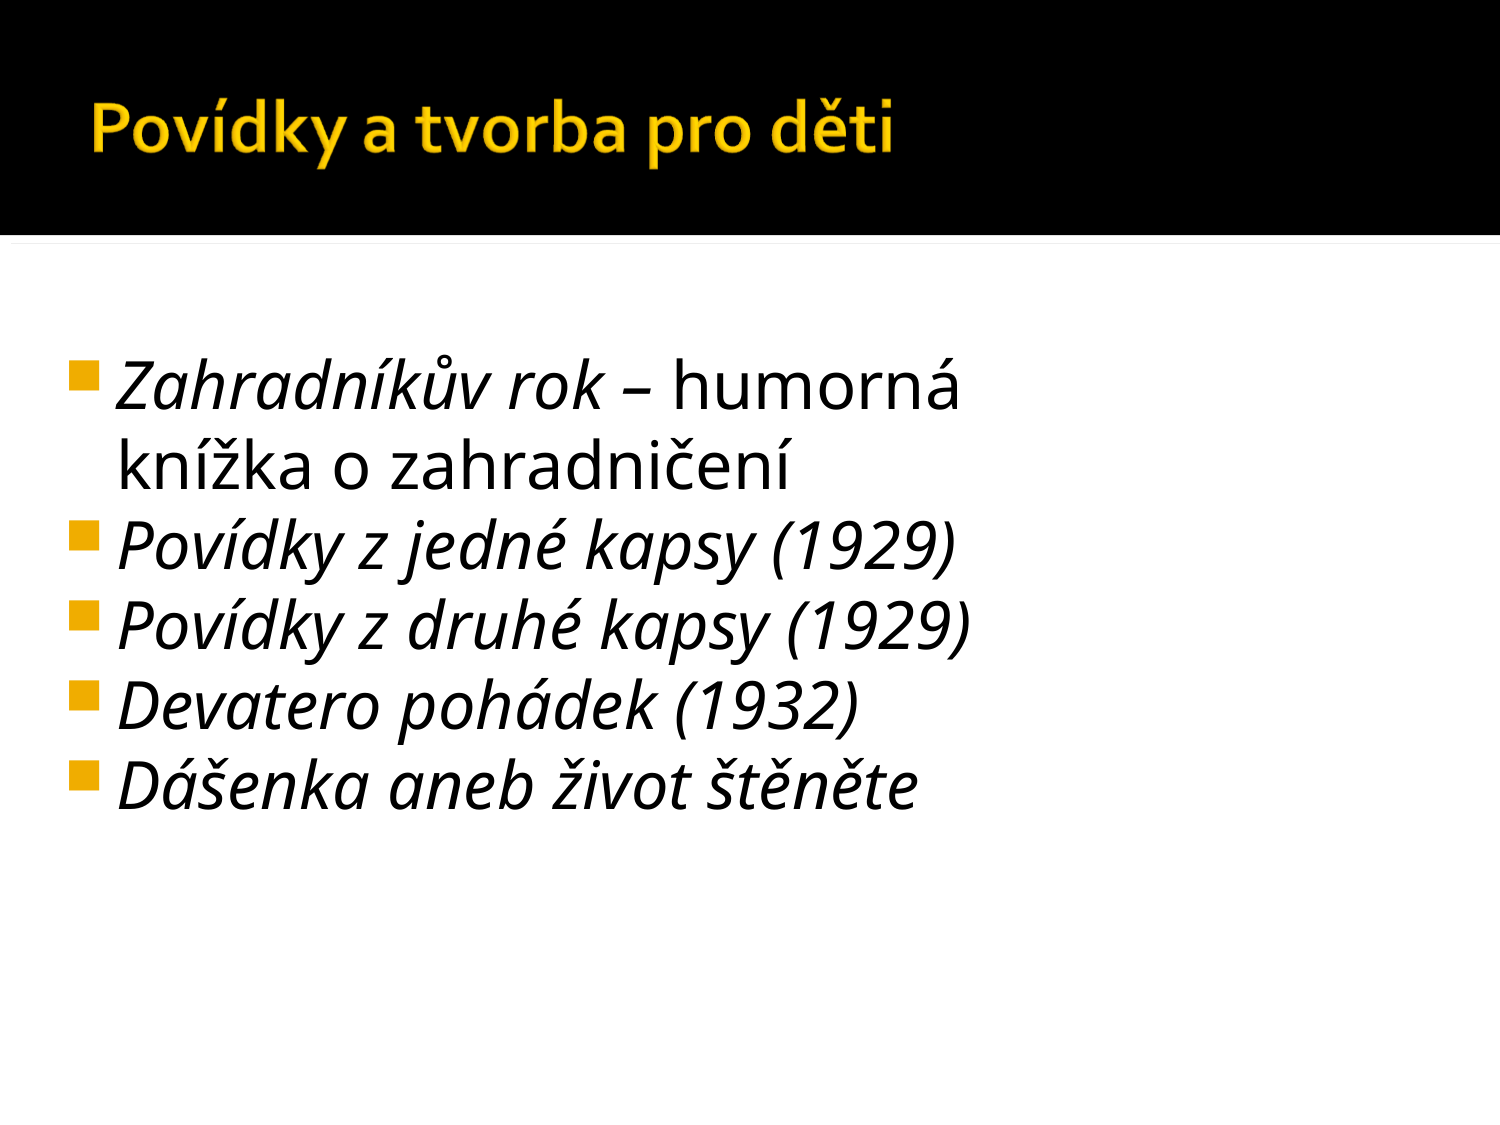

# Zahradníkův rok – humorná knížka o zahradničení
Povídky z jedné kapsy (1929)
Povídky z druhé kapsy (1929)
Devatero pohádek (1932)
Dášenka aneb život štěněte